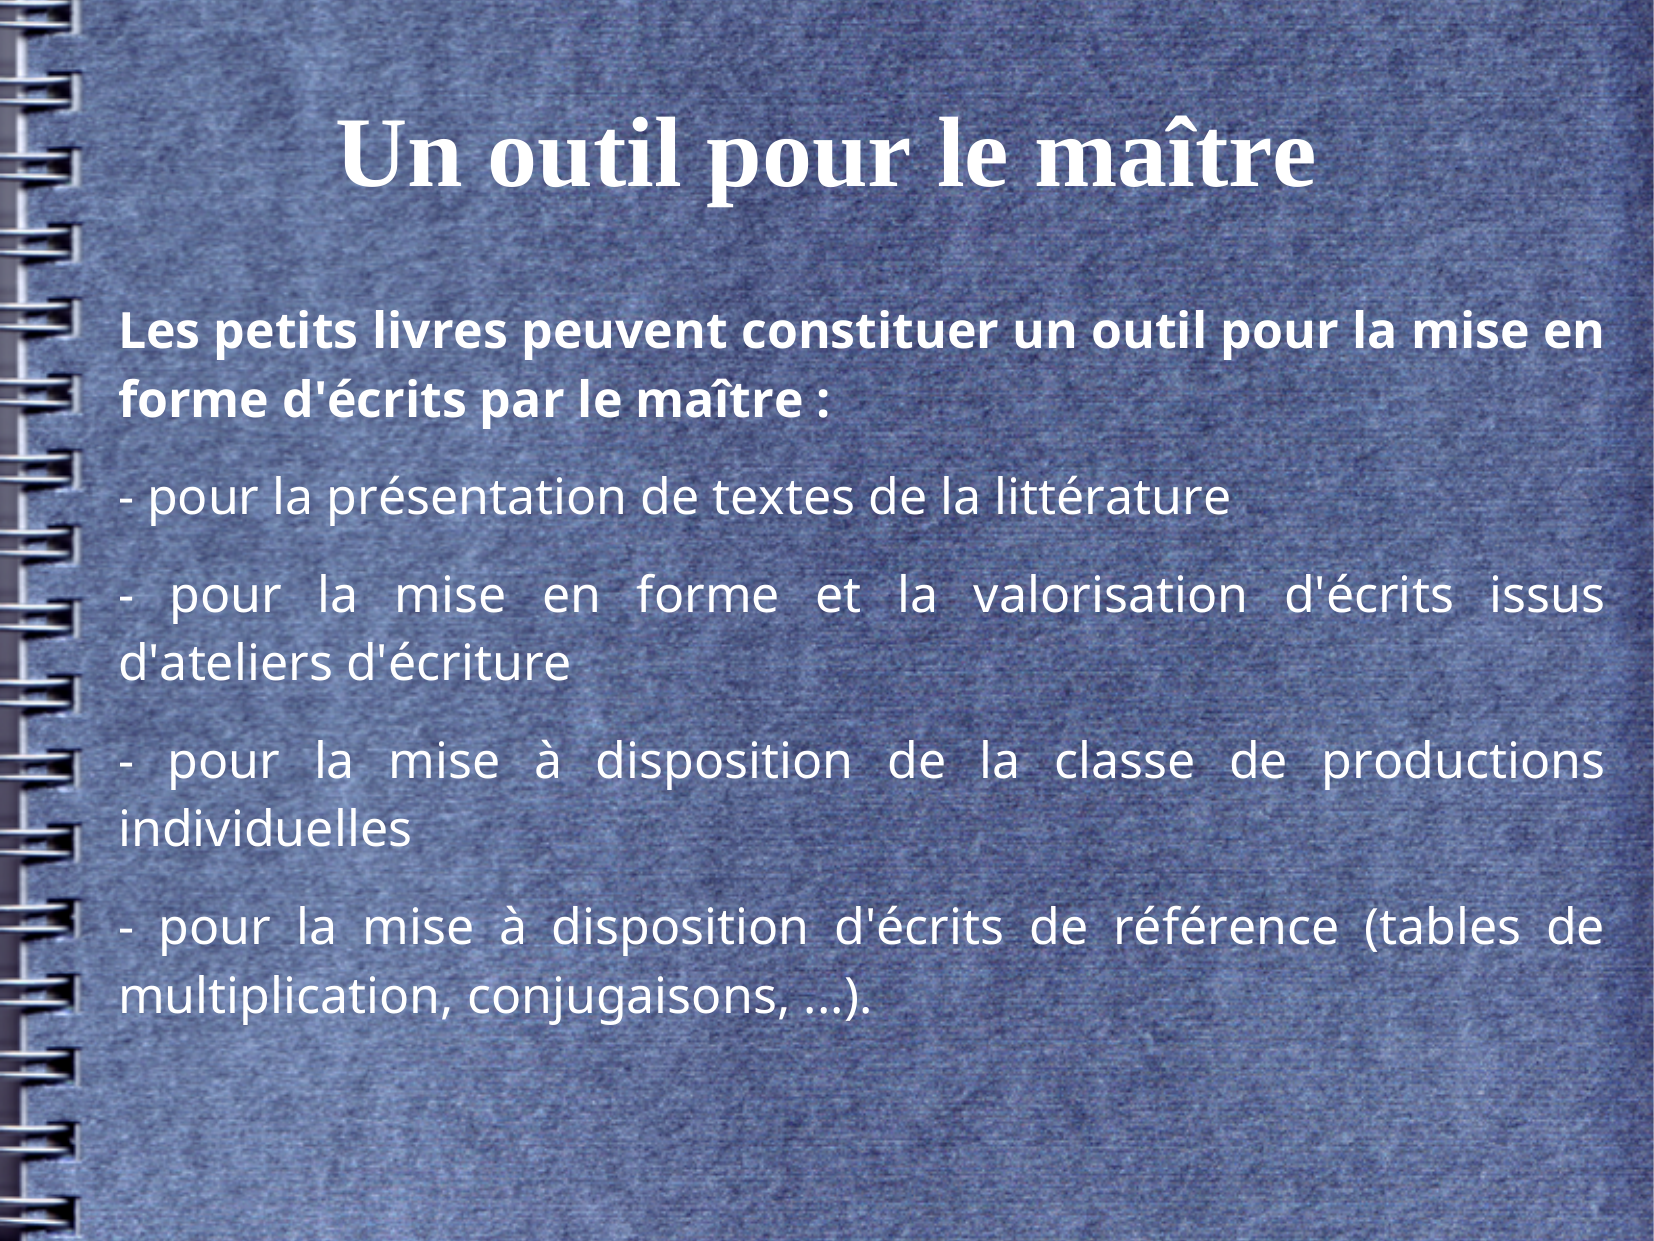

# Un outil pour le maître
Les petits livres peuvent constituer un outil pour la mise en forme d'écrits par le maître :
- pour la présentation de textes de la littérature
- pour la mise en forme et la valorisation d'écrits issus d'ateliers d'écriture
- pour la mise à disposition de la classe de productions individuelles
- pour la mise à disposition d'écrits de référence (tables de multiplication, conjugaisons, ...).